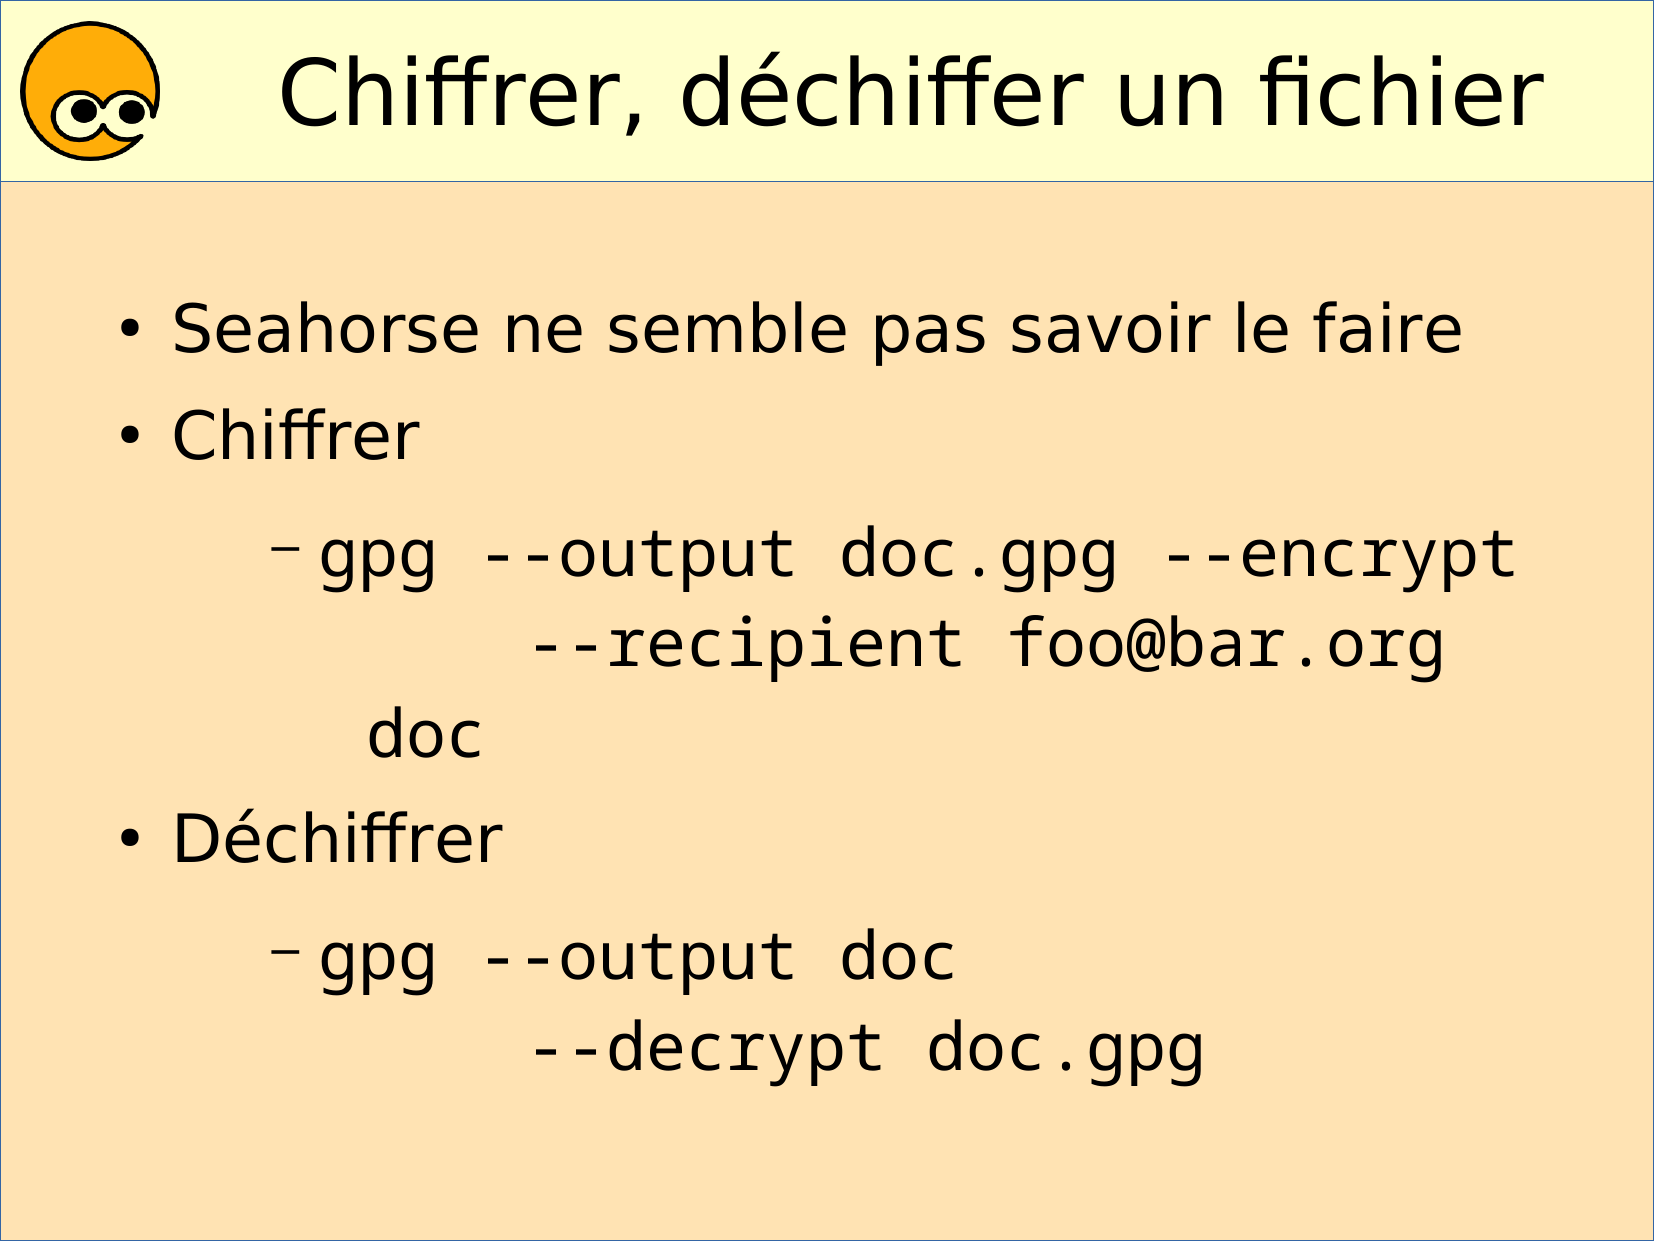

# Chiffrer, déchiffer un fichier
Seahorse ne semble pas savoir le faire
Chiffrer
gpg --output doc.gpg --encrypt
 --recipient foo@bar.org doc
Déchiffrer
gpg --output doc
 --decrypt doc.gpg